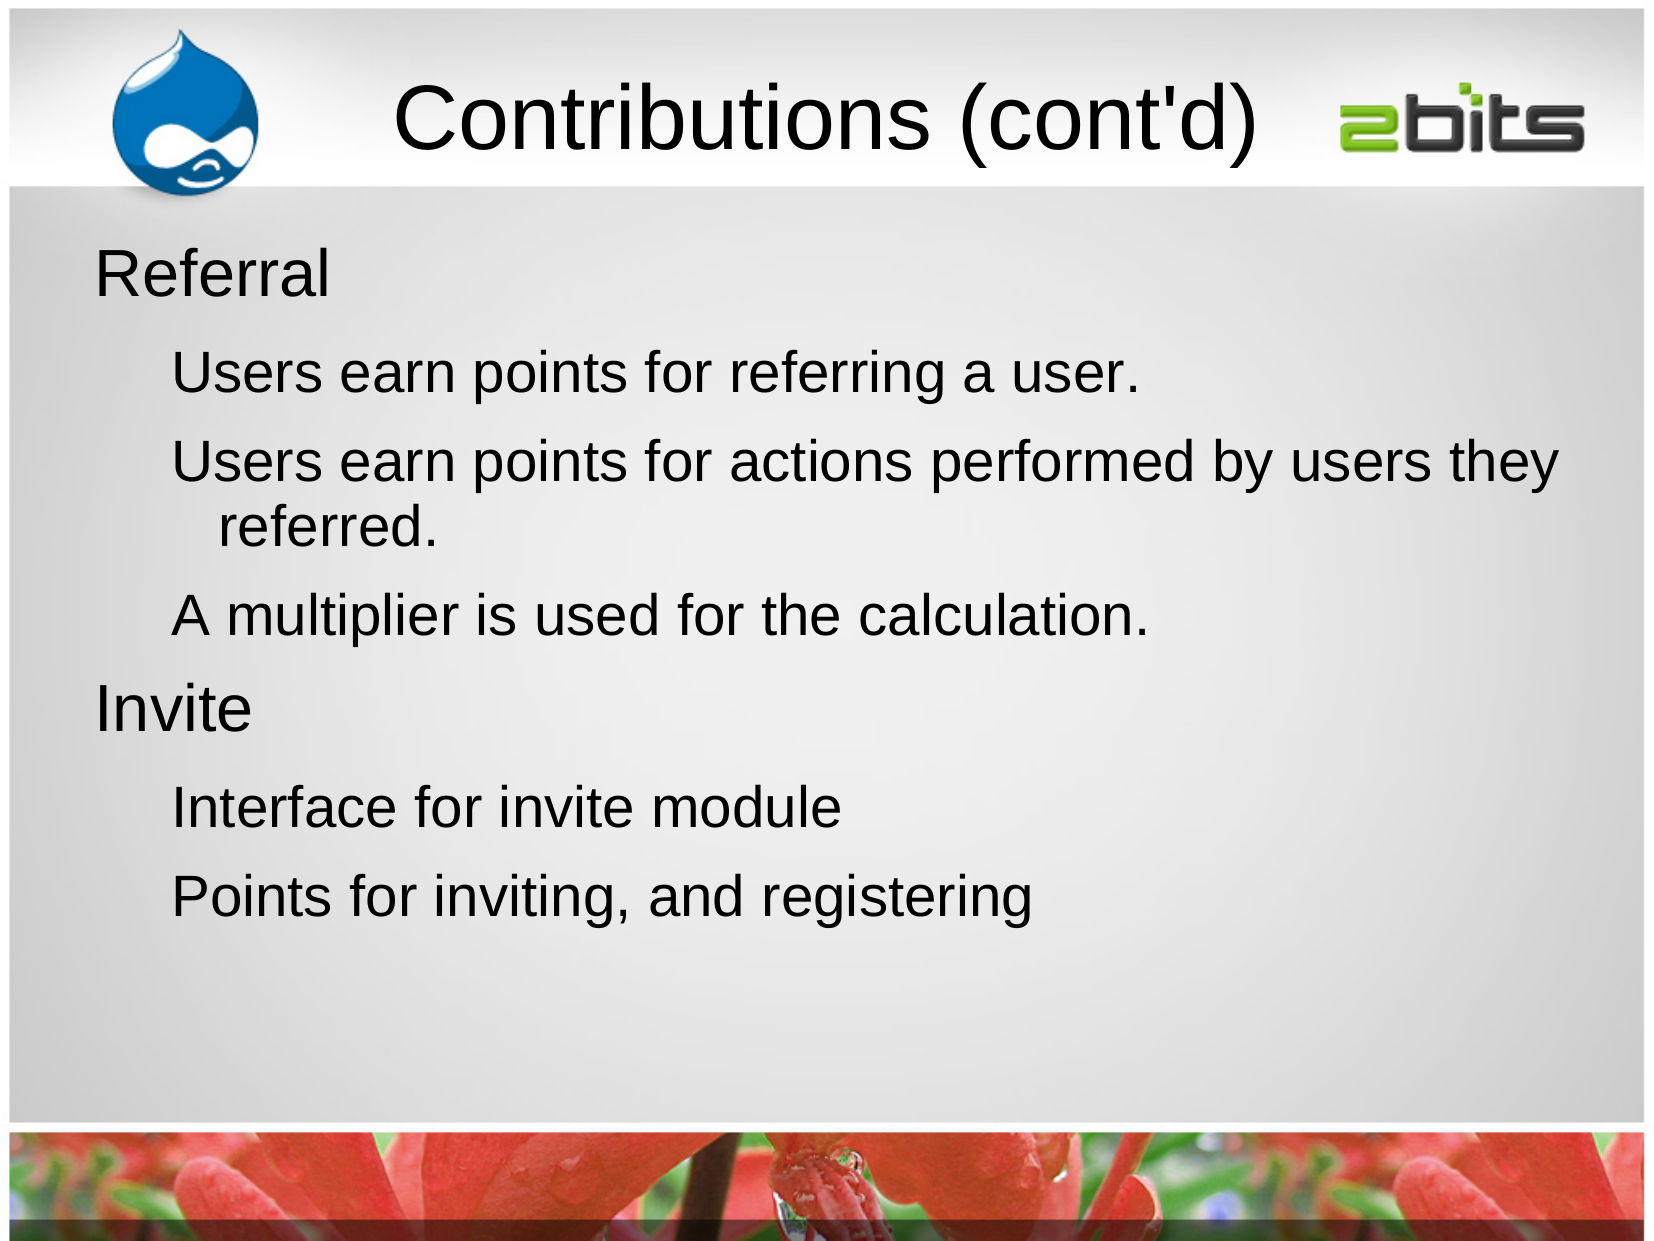

# Contributions (cont'd)
Referral
Users earn points for referring a user.
Users earn points for actions performed by users they referred.
A multiplier is used for the calculation.
Invite
Interface for invite module
Points for inviting, and registering